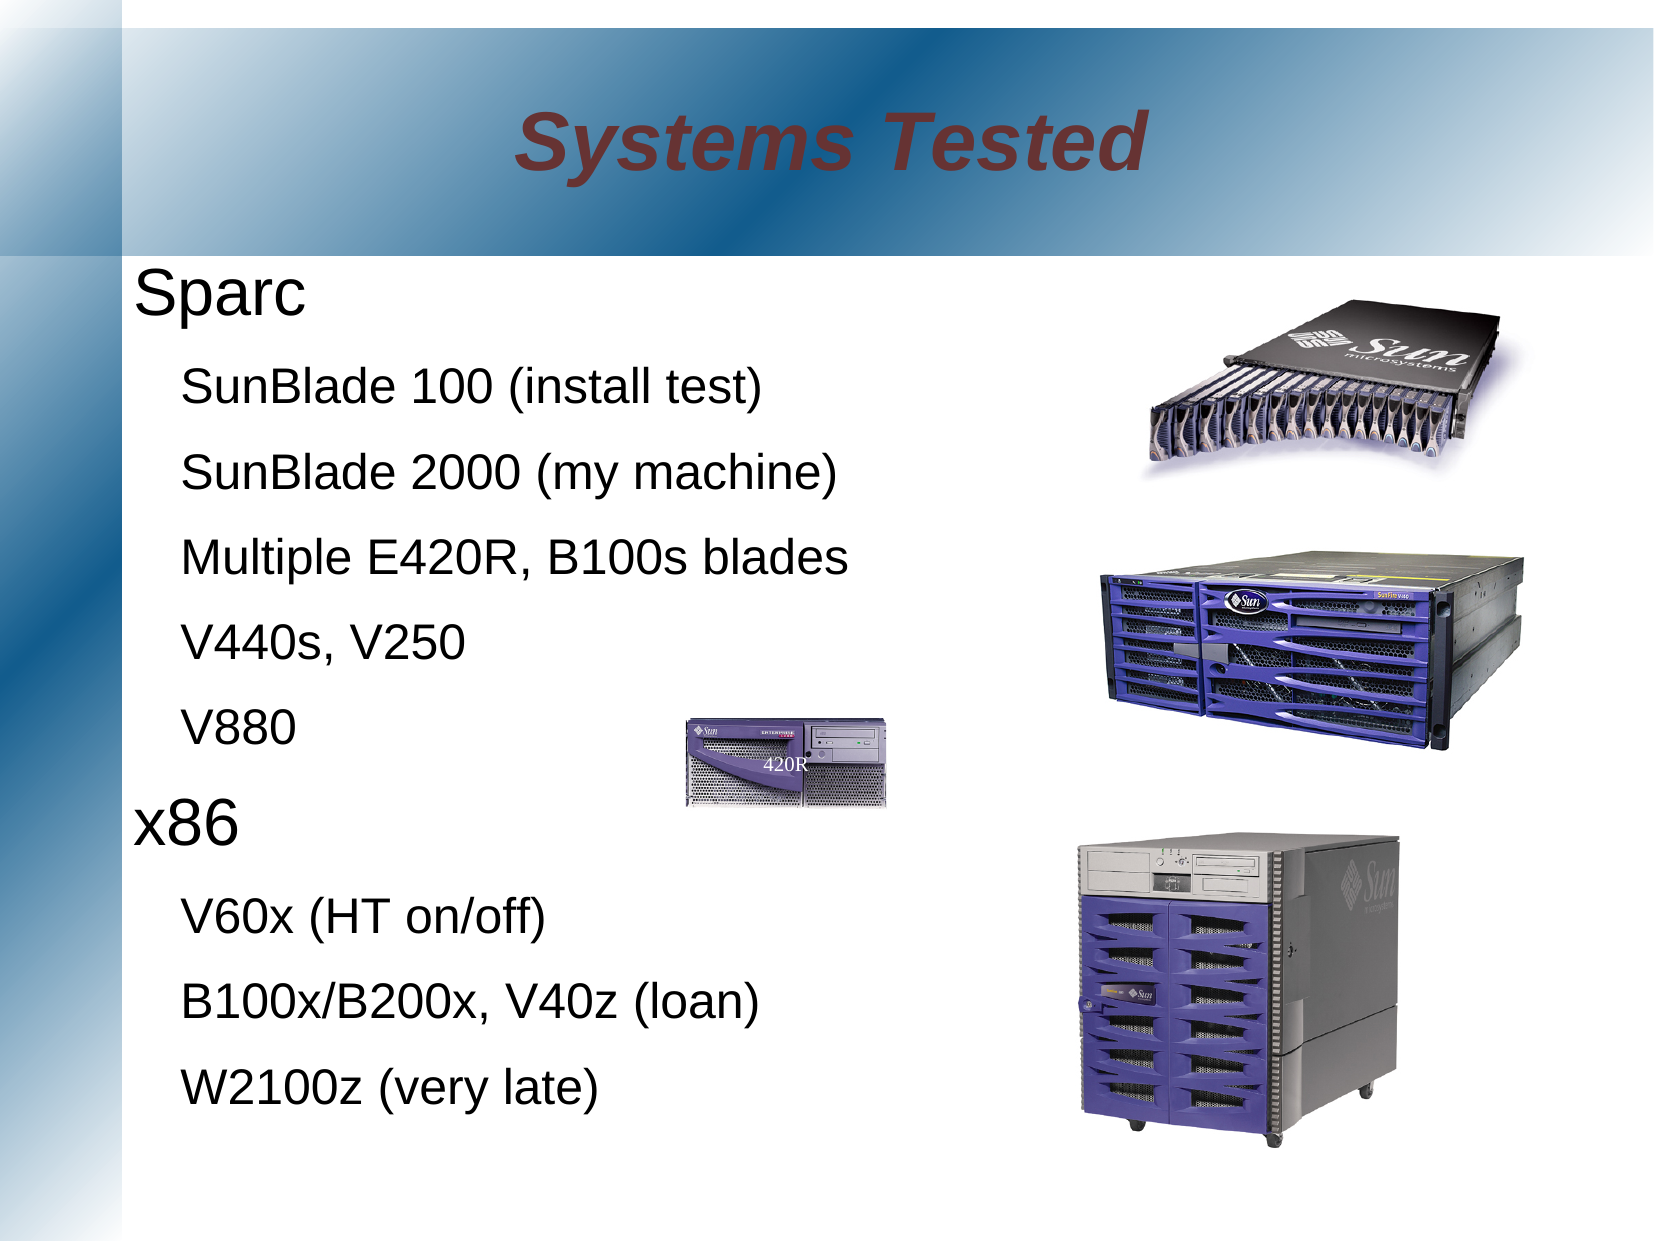

# Systems Tested
Sparc
SunBlade 100 (install test)
SunBlade 2000 (my machine)
Multiple E420R, B100s blades
V440s, V250
V880
x86
V60x (HT on/off)
B100x/B200x, V40z (loan)
W2100z (very late)
420R